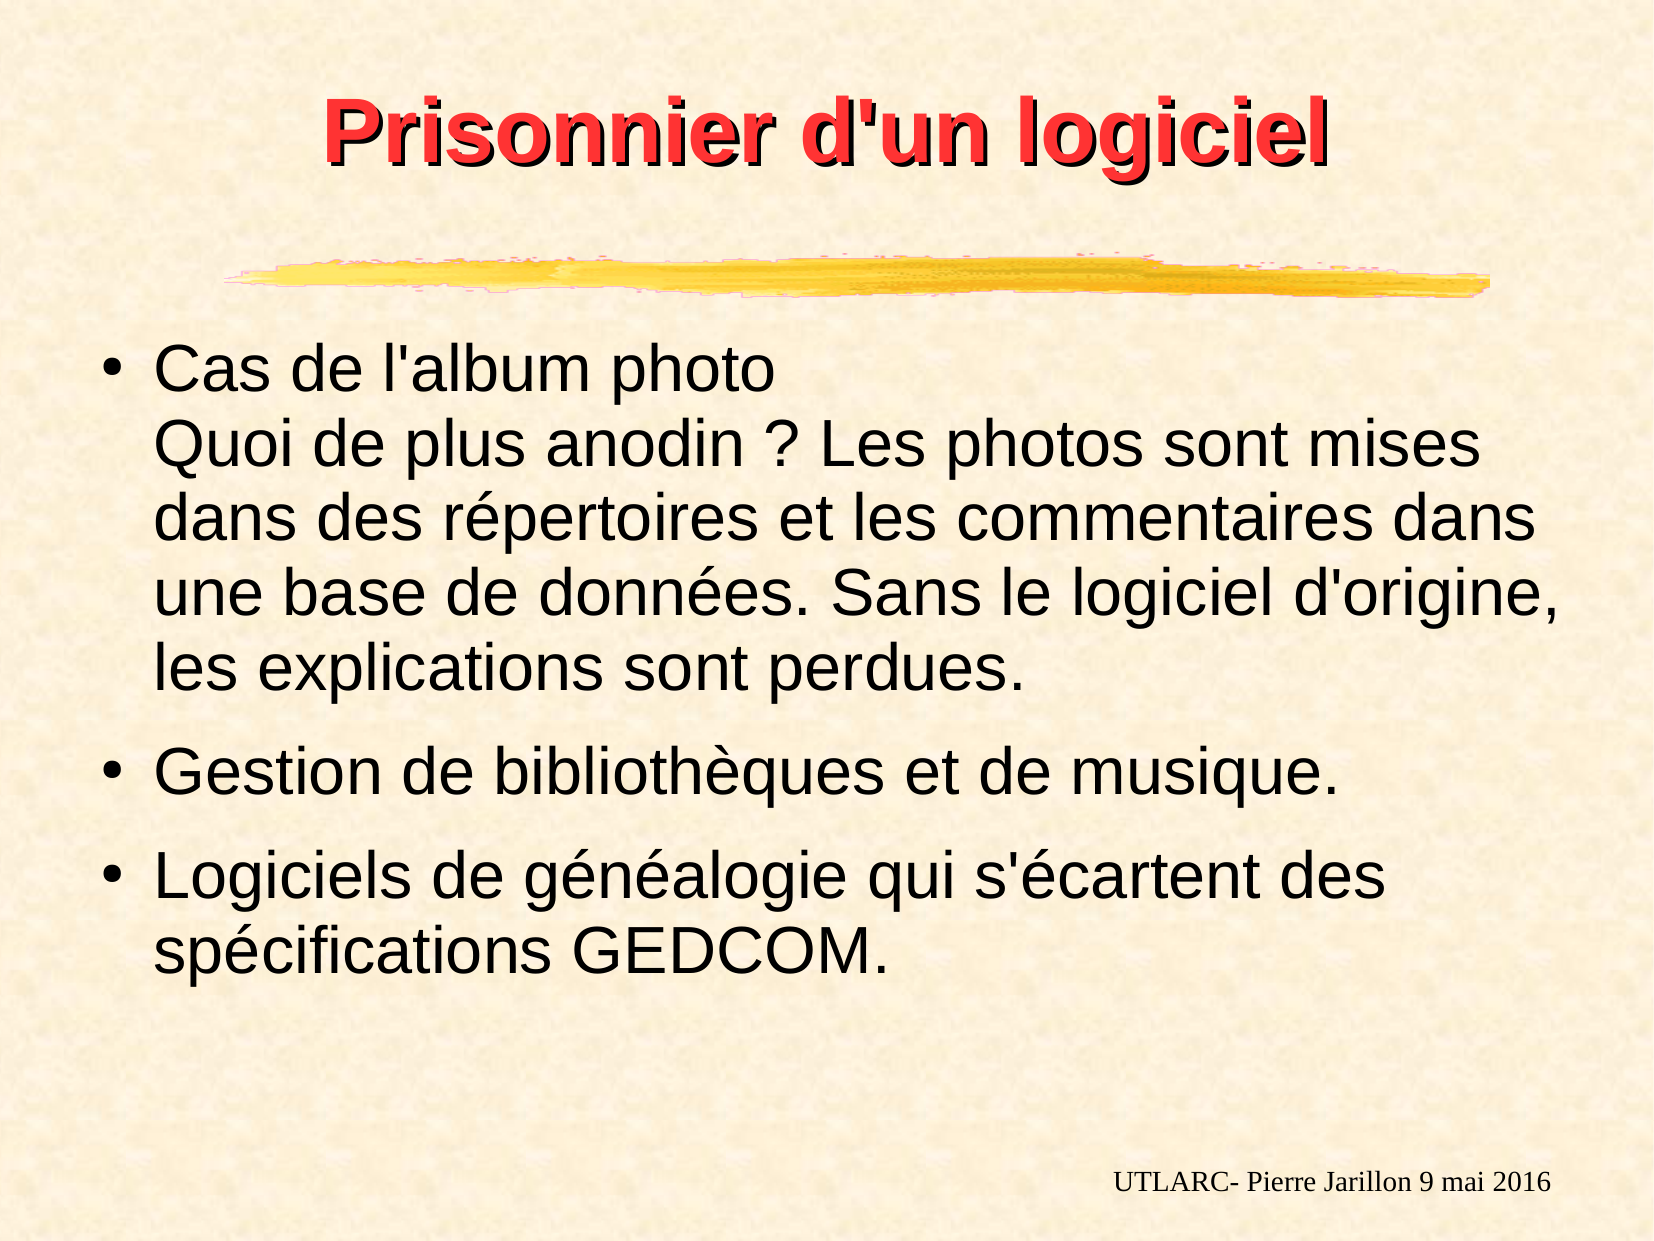

# Prisonnier d'un logiciel
Cas de l'album photo
Quoi de plus anodin ? Les photos sont mises dans des répertoires et les commentaires dans une base de données. Sans le logiciel d'origine, les explications sont perdues.
Gestion de bibliothèques et de musique.
Logiciels de généalogie qui s'écartent des spécifications GEDCOM.
UTLARC- Pierre Jarillon 9 mai 2016